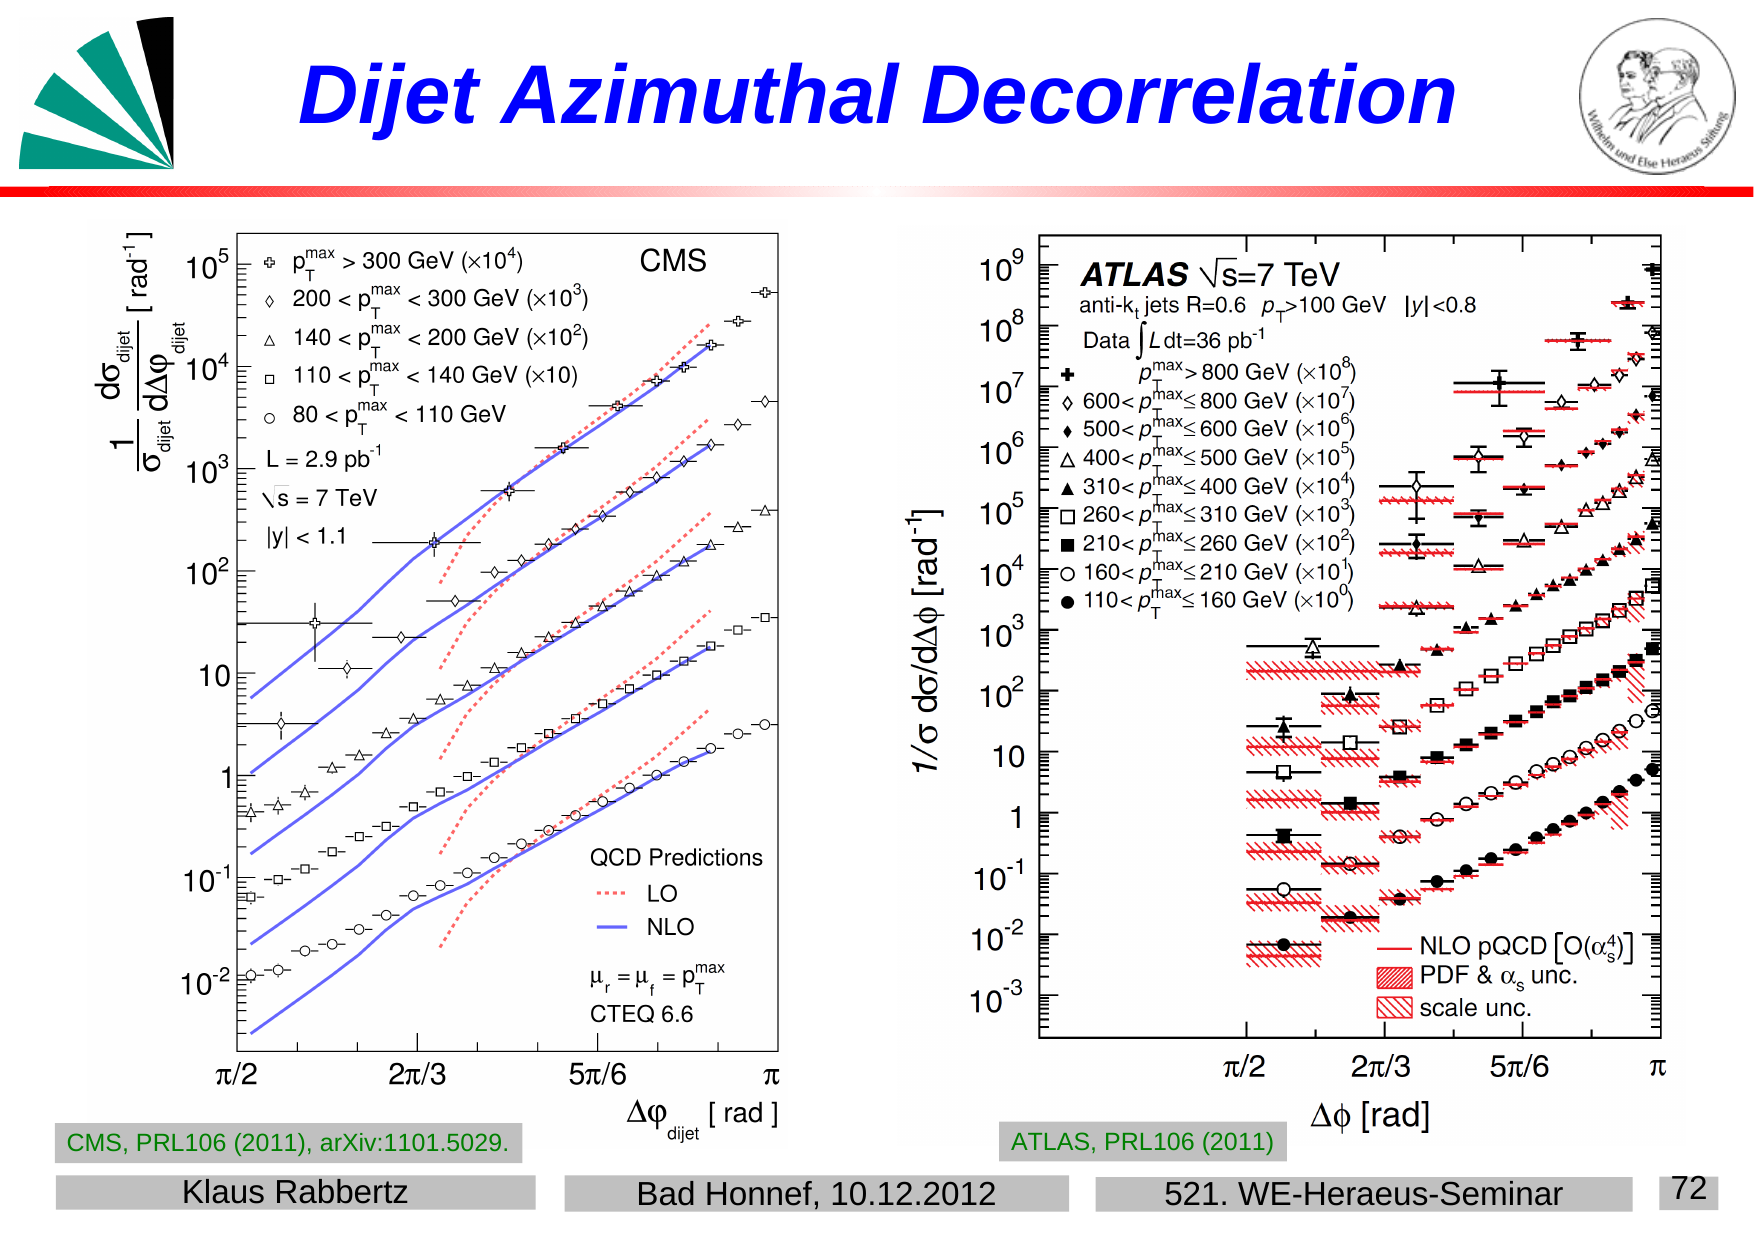

# Dijet Azimuthal Decorrelation
ATLAS, PRL106 (2011)
CMS, PRL106 (2011), arXiv:1101.5029.